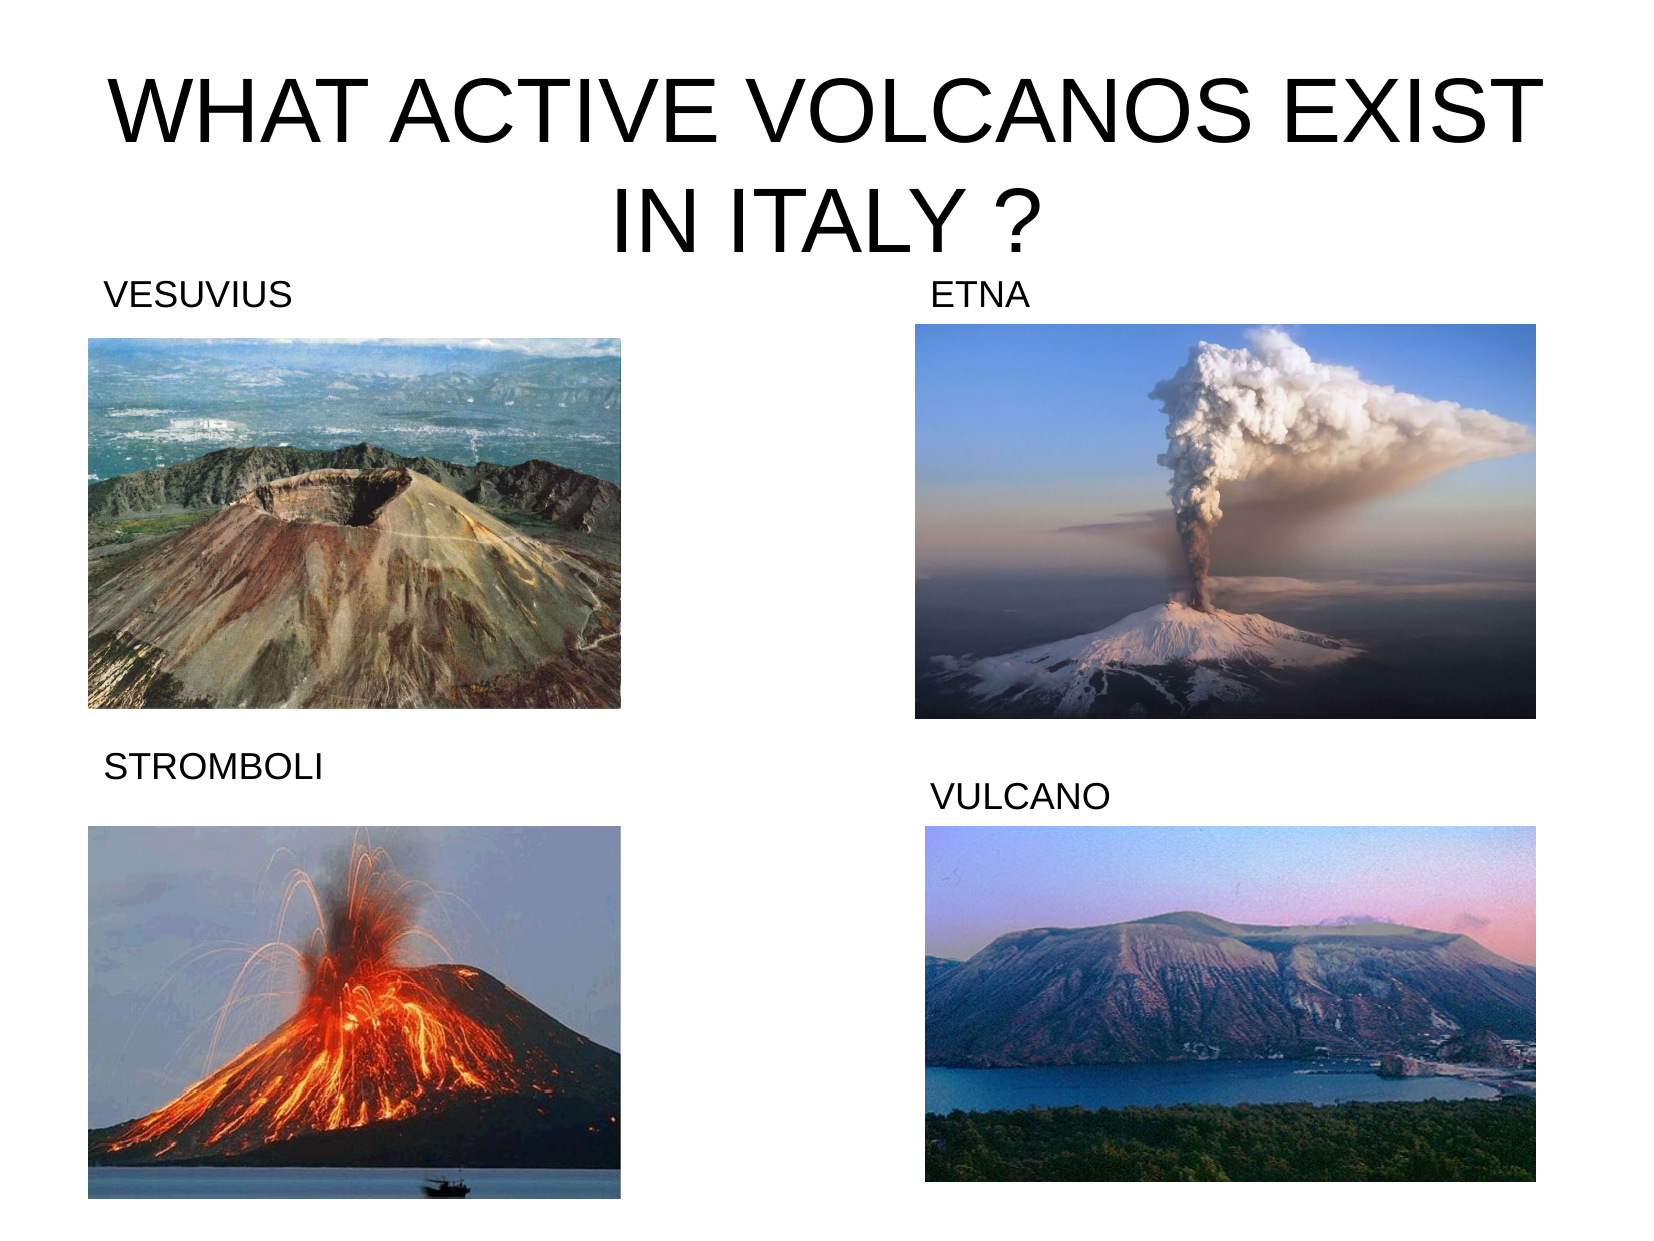

# WHAT ACTIVE VOLCANOS EXIST IN ITALY ?
VESUVIUS
ETNA
STROMBOLI
VULCANO